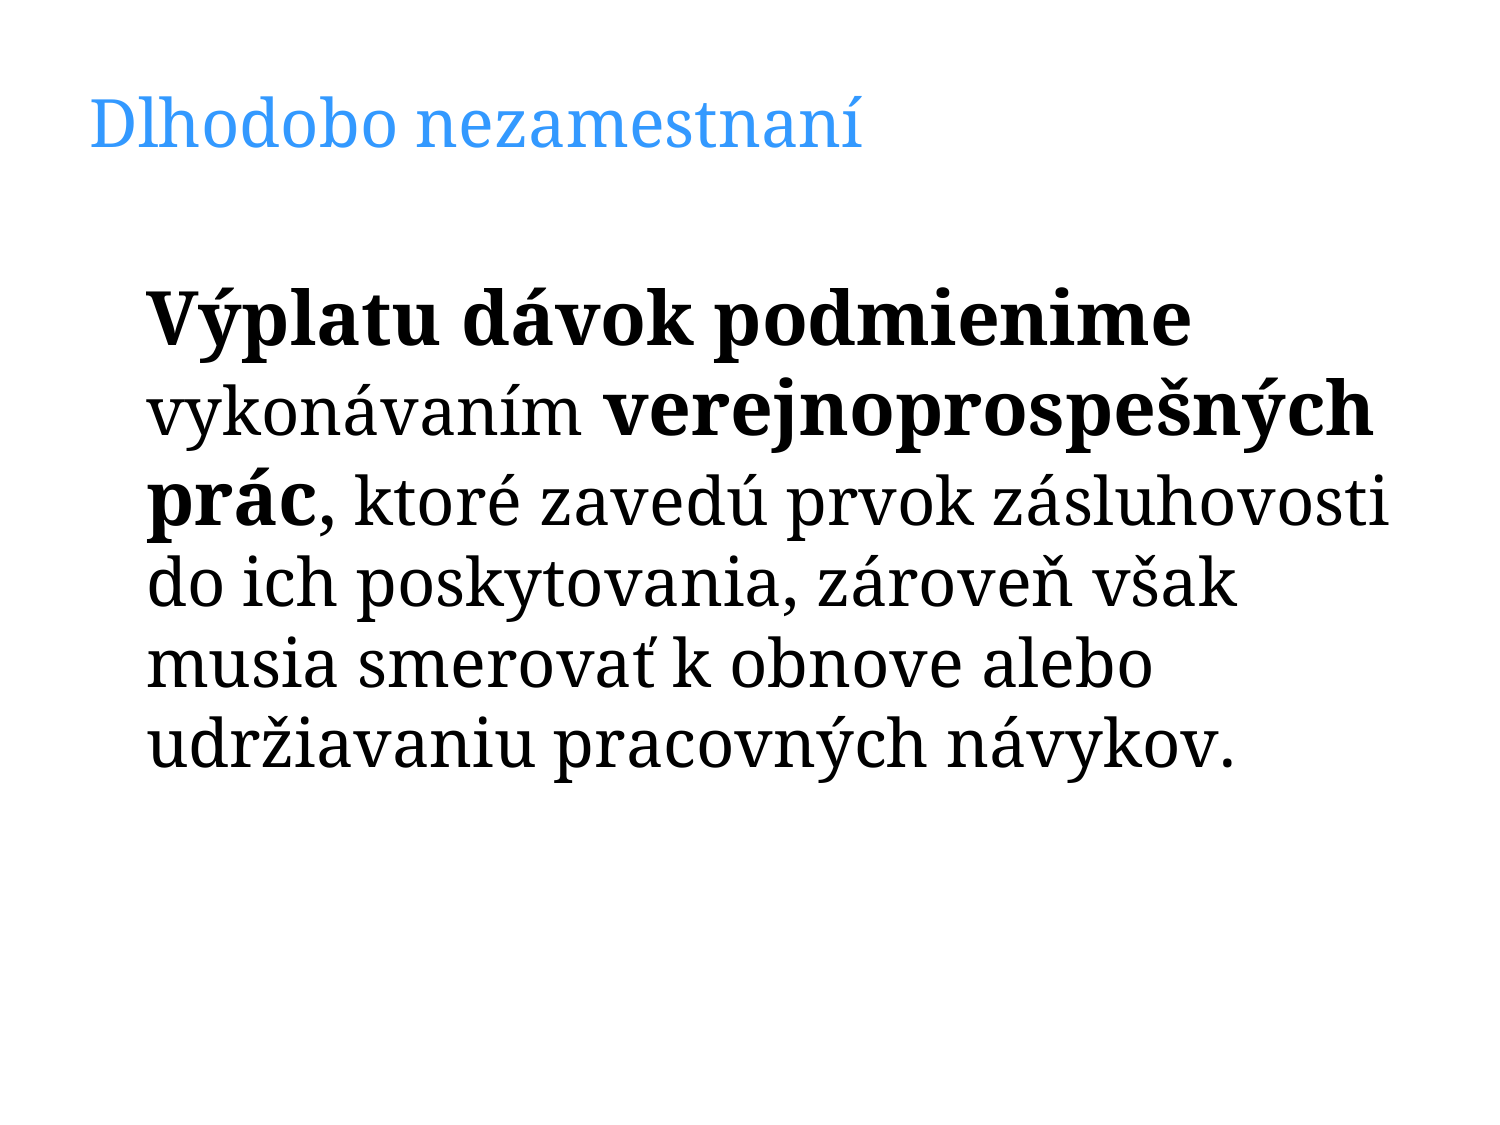

# Dlhodobo nezamestnaní
	Výplatu dávok podmienime vykonávaním verejnoprospešných prác, ktoré zavedú prvok zásluhovosti do ich poskytovania, zároveň však musia smerovať k obnove alebo udržiavaniu pracovných návykov.